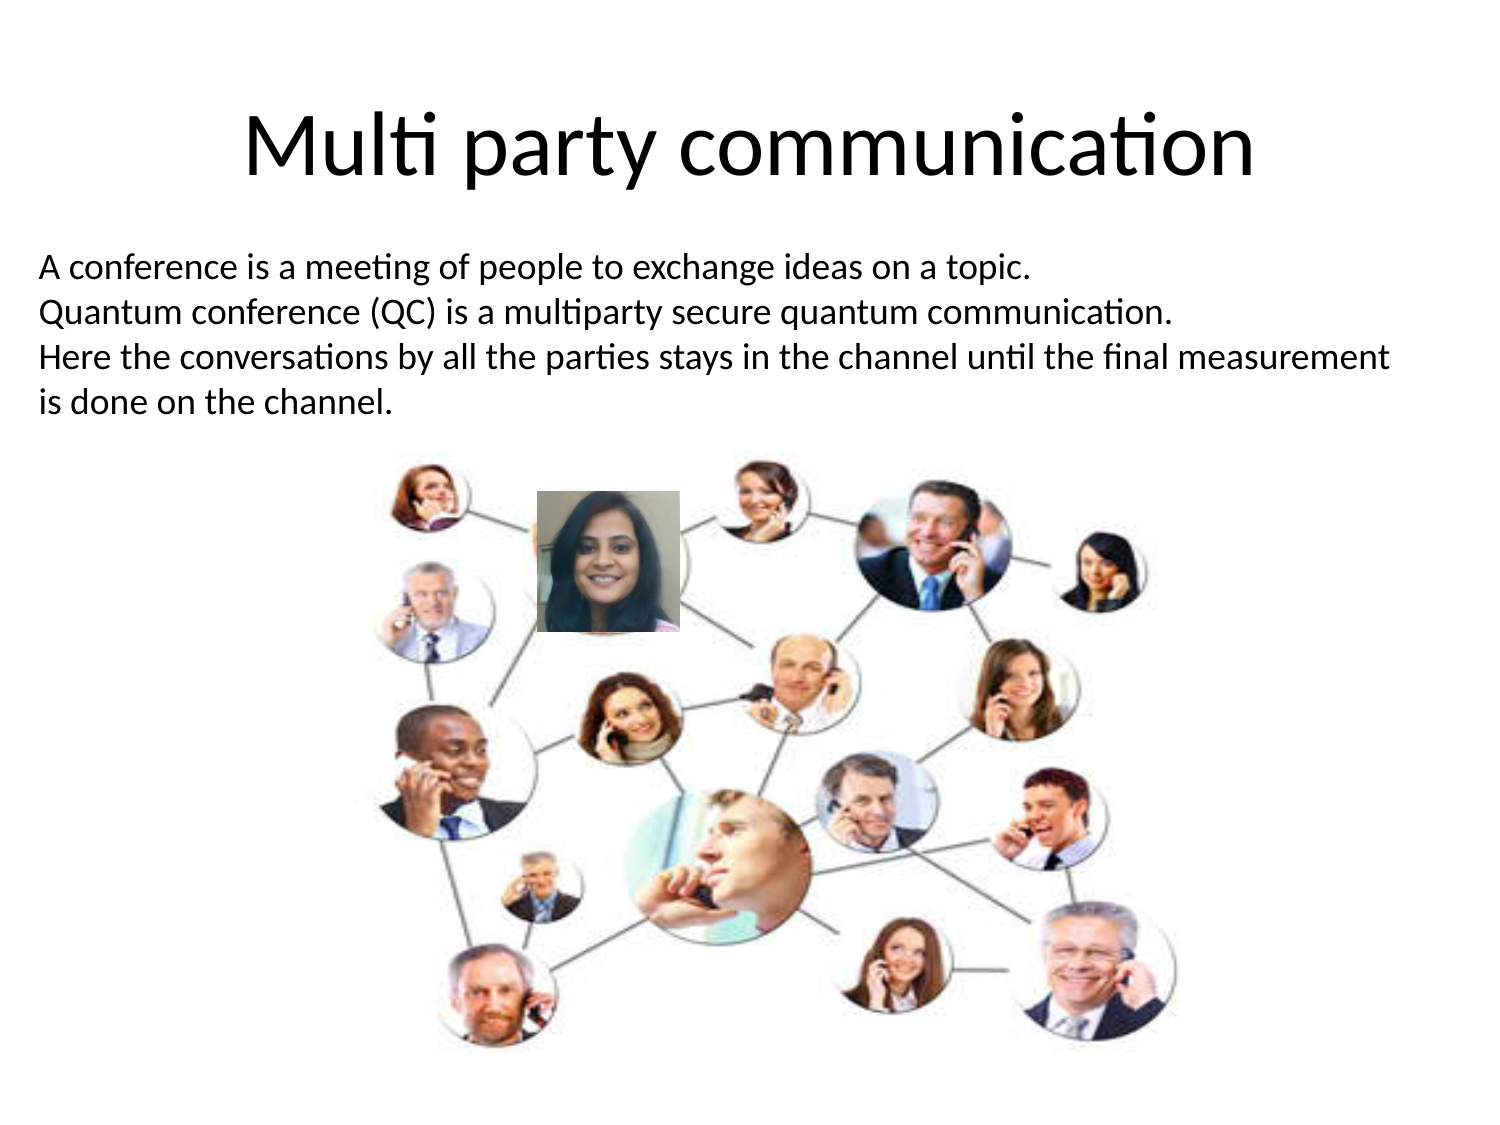

# Multi party communication
A conference is a meeting of people to exchange ideas on a topic.
Quantum conference (QC) is a multiparty secure quantum communication.
Here the conversations by all the parties stays in the channel until the final measurement
is done on the channel.